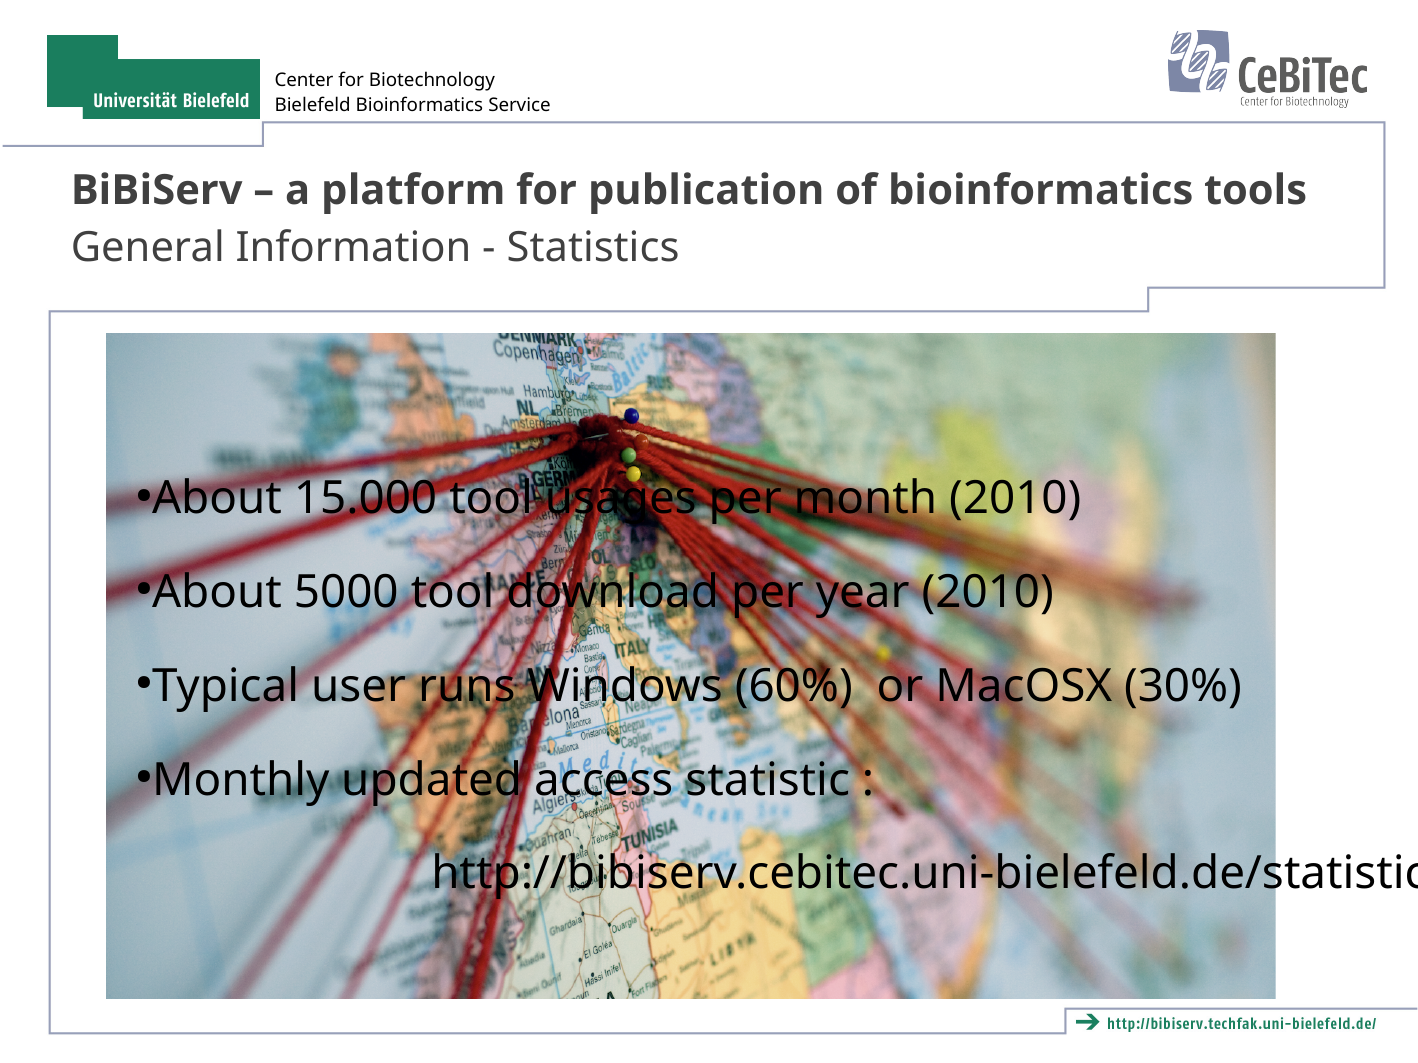

# BiBiServ – a platform for publication of bioinformatics tools General Information - Statistics
About 15.000 tool usages per month (2010)
About 5000 tool download per year (2010)
Typical user runs Windows (60%) or MacOSX (30%)
Monthly updated access statistic :
				http://bibiserv.cebitec.uni-bielefeld.de/statistics